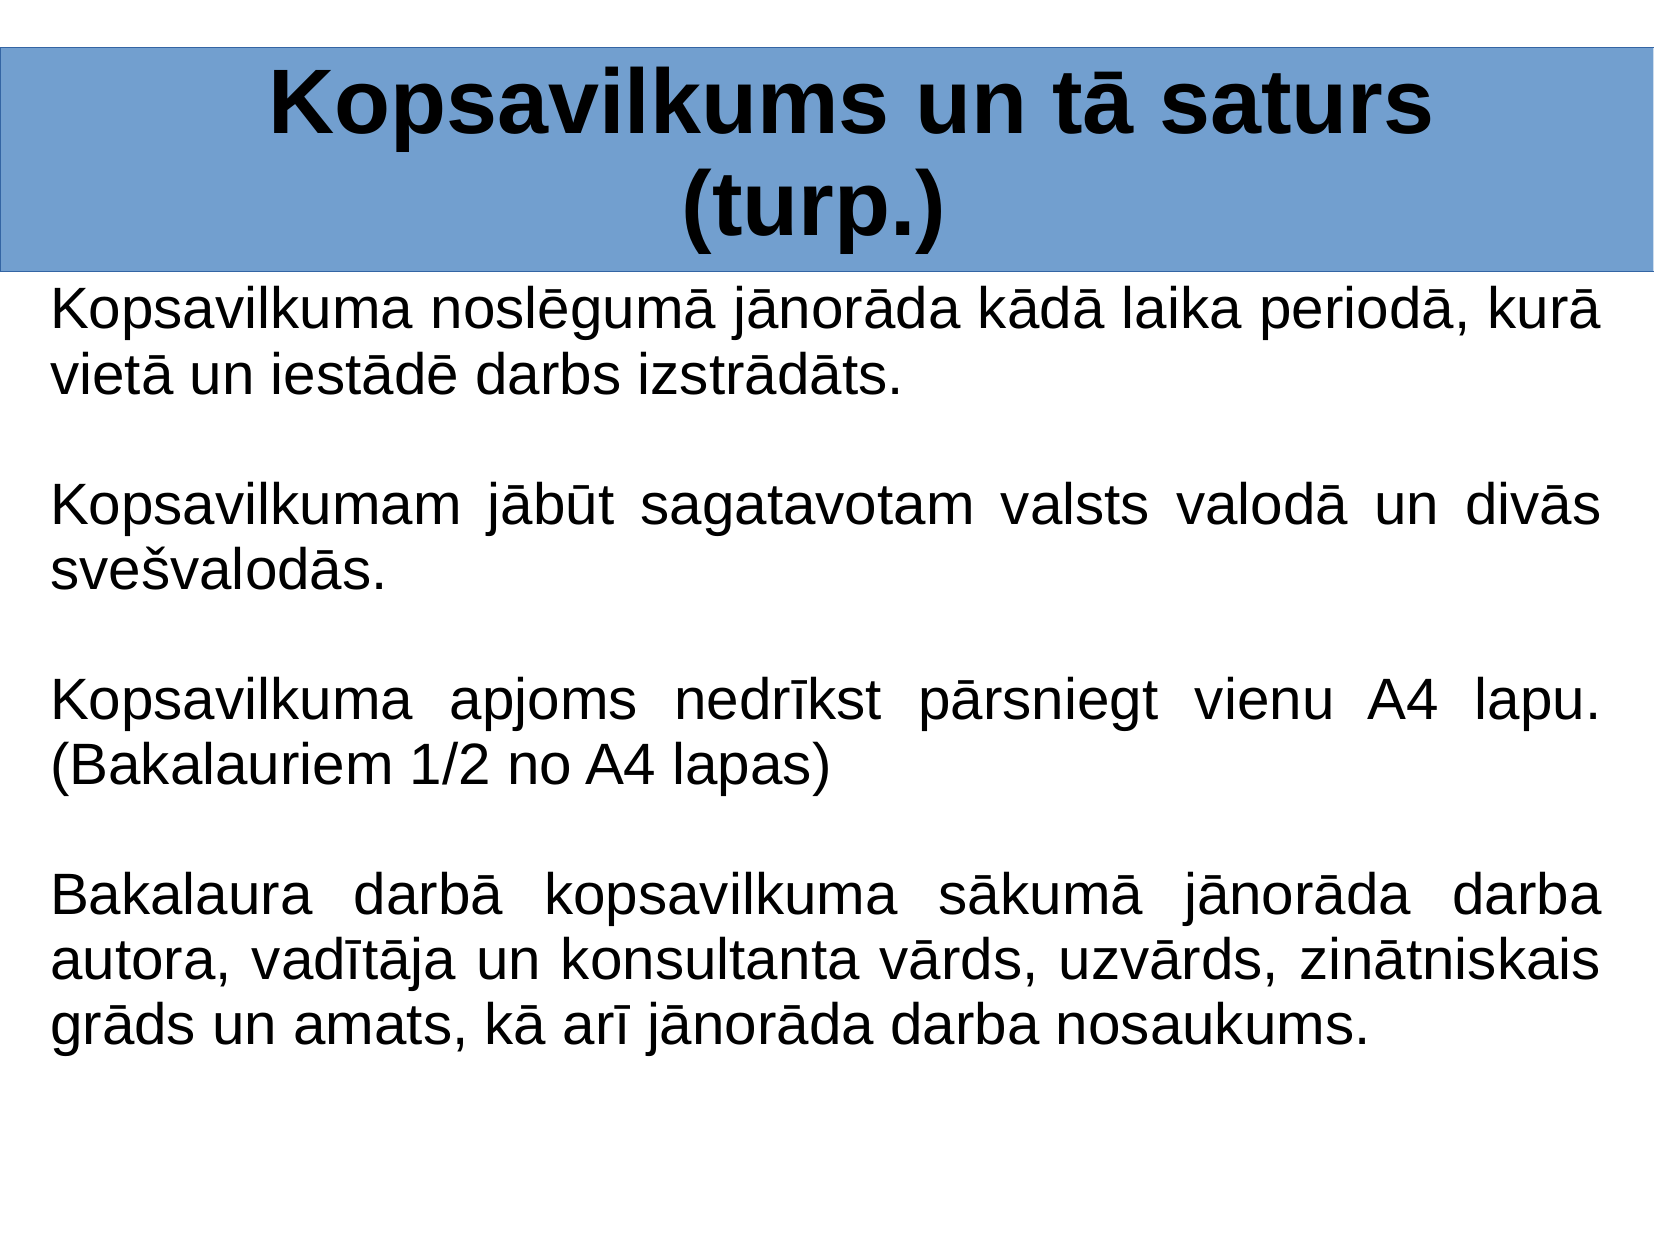

# Kopsavilkums un tā saturs (turp.)
Kopsavilkuma noslēgumā jānorāda kādā laika periodā, kurā vietā un iestādē darbs izstrādāts.
Kopsavilkumam jābūt sagatavotam valsts valodā un divās svešvalodās.
Kopsavilkuma apjoms nedrīkst pārsniegt vienu A4 lapu. (Bakalauriem 1/2 no A4 lapas)
Bakalaura darbā kopsavilkuma sākumā jānorāda darba autora, vadītāja un konsultanta vārds, uzvārds, zinātniskais grāds un amats, kā arī jānorāda darba nosaukums.